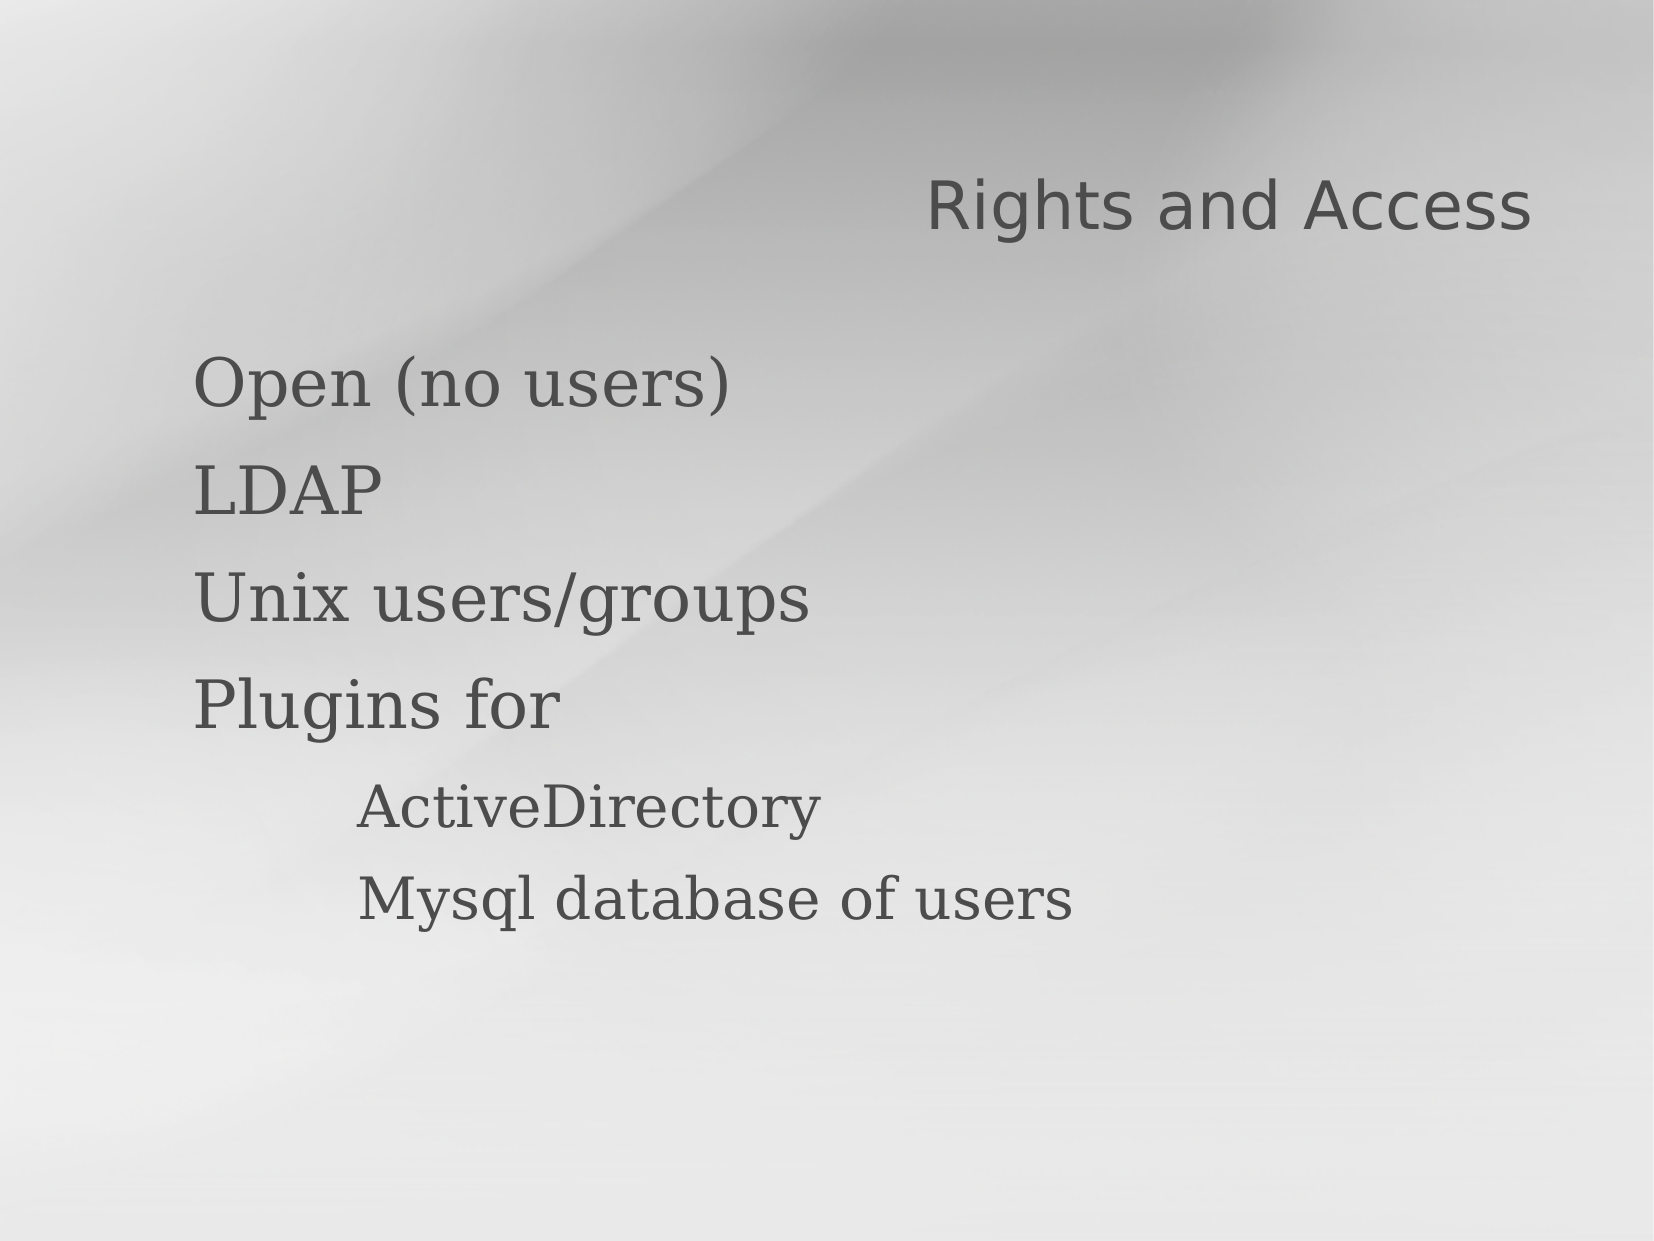

# Rights and Access
Open (no users)
LDAP
Unix users/groups
Plugins for
ActiveDirectory
Mysql database of users